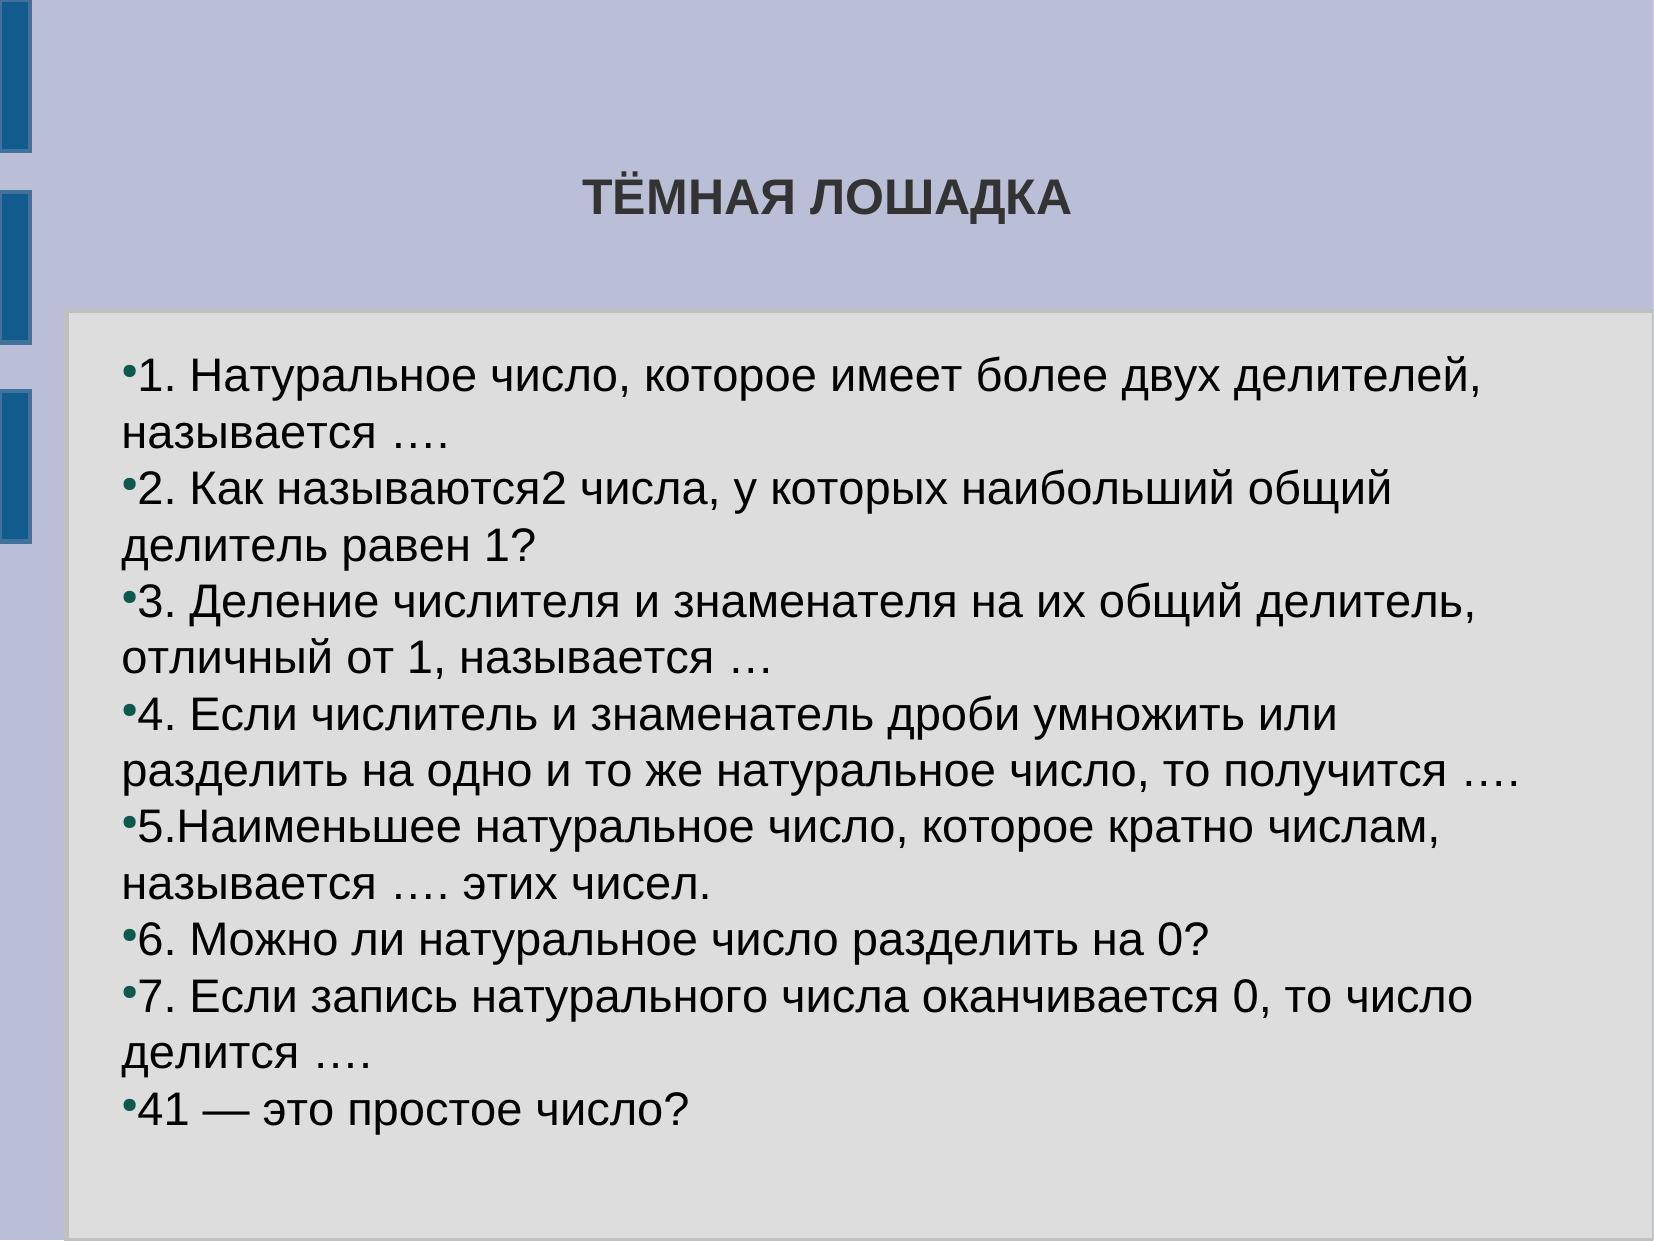

# ТЁМНАЯ ЛОШАДКА
1. Натуральное число, которое имеет более двух делителей, называется ….
2. Как называются2 числа, у которых наибольший общий делитель равен 1?
3. Деление числителя и знаменателя на их общий делитель, отличный от 1, называется …
4. Если числитель и знаменатель дроби умножить или разделить на одно и то же натуральное число, то получится ….
5.Наименьшее натуральное число, которое кратно числам, называется …. этих чисел.
6. Можно ли натуральное число разделить на 0?
7. Если запись натурального числа оканчивается 0, то число делится ….
41 — это простое число?